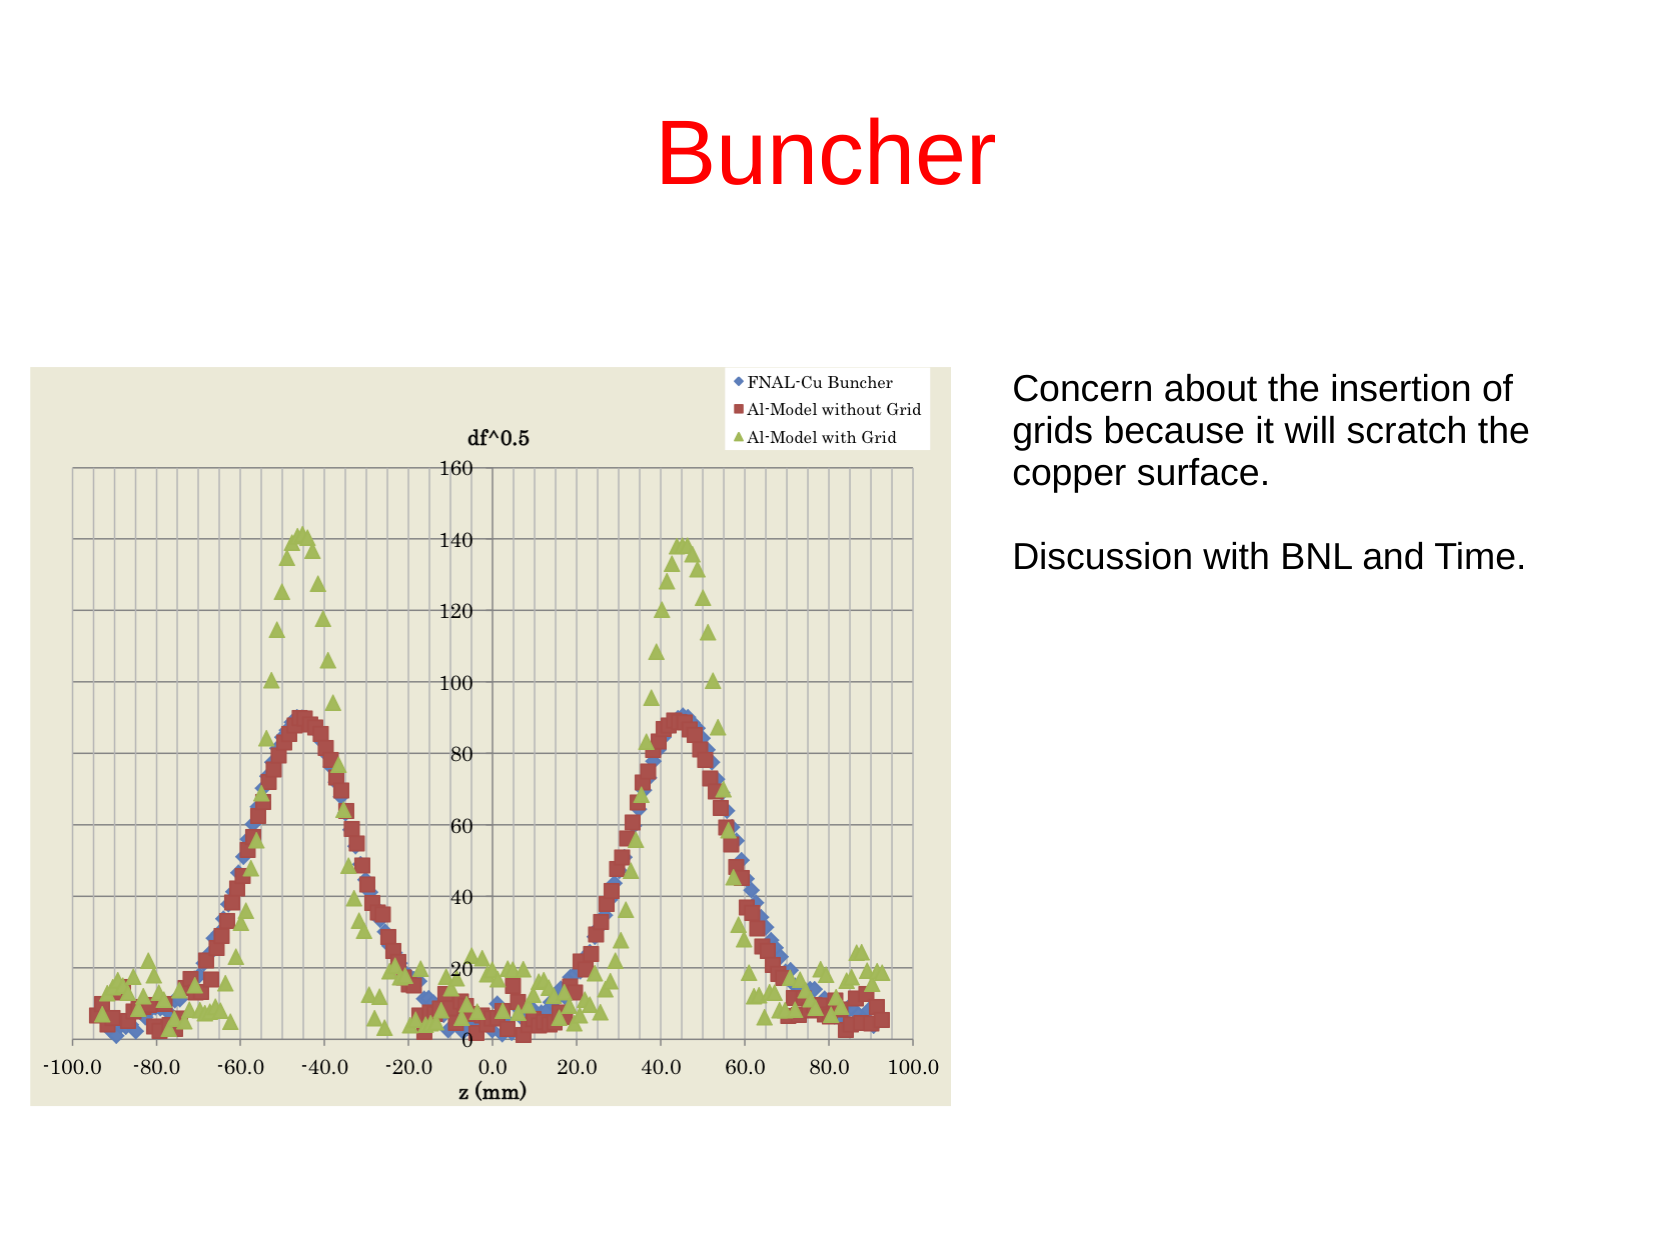

# Buncher
Concern about the insertion of grids because it will scratch the copper surface.
Discussion with BNL and Time.